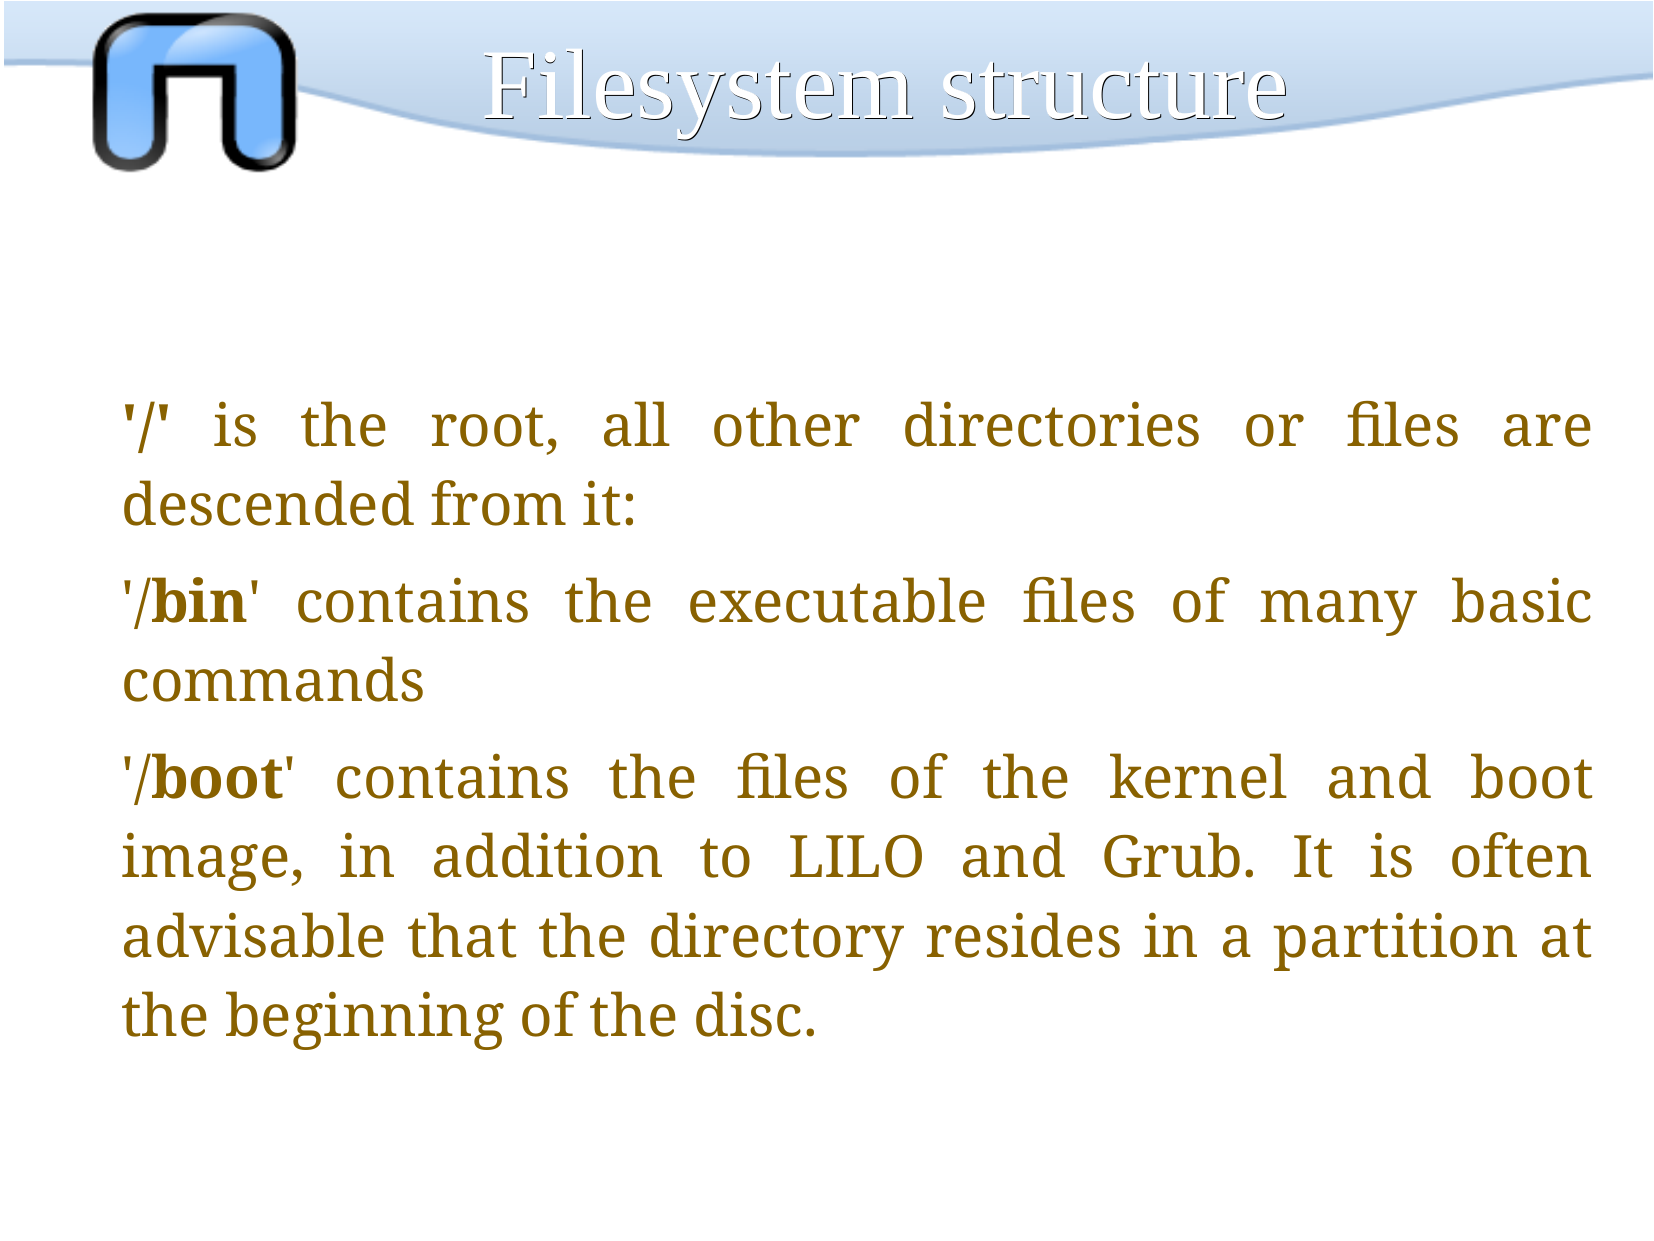

Filesystem structure
# '/' is the root, all other directories or files are descended from it:
'/bin' contains the executable files of many basic commands
'/boot' contains the files of the kernel and boot image, in addition to LILO and Grub. It is often advisable that the directory resides in a partition at the beginning of the disc.